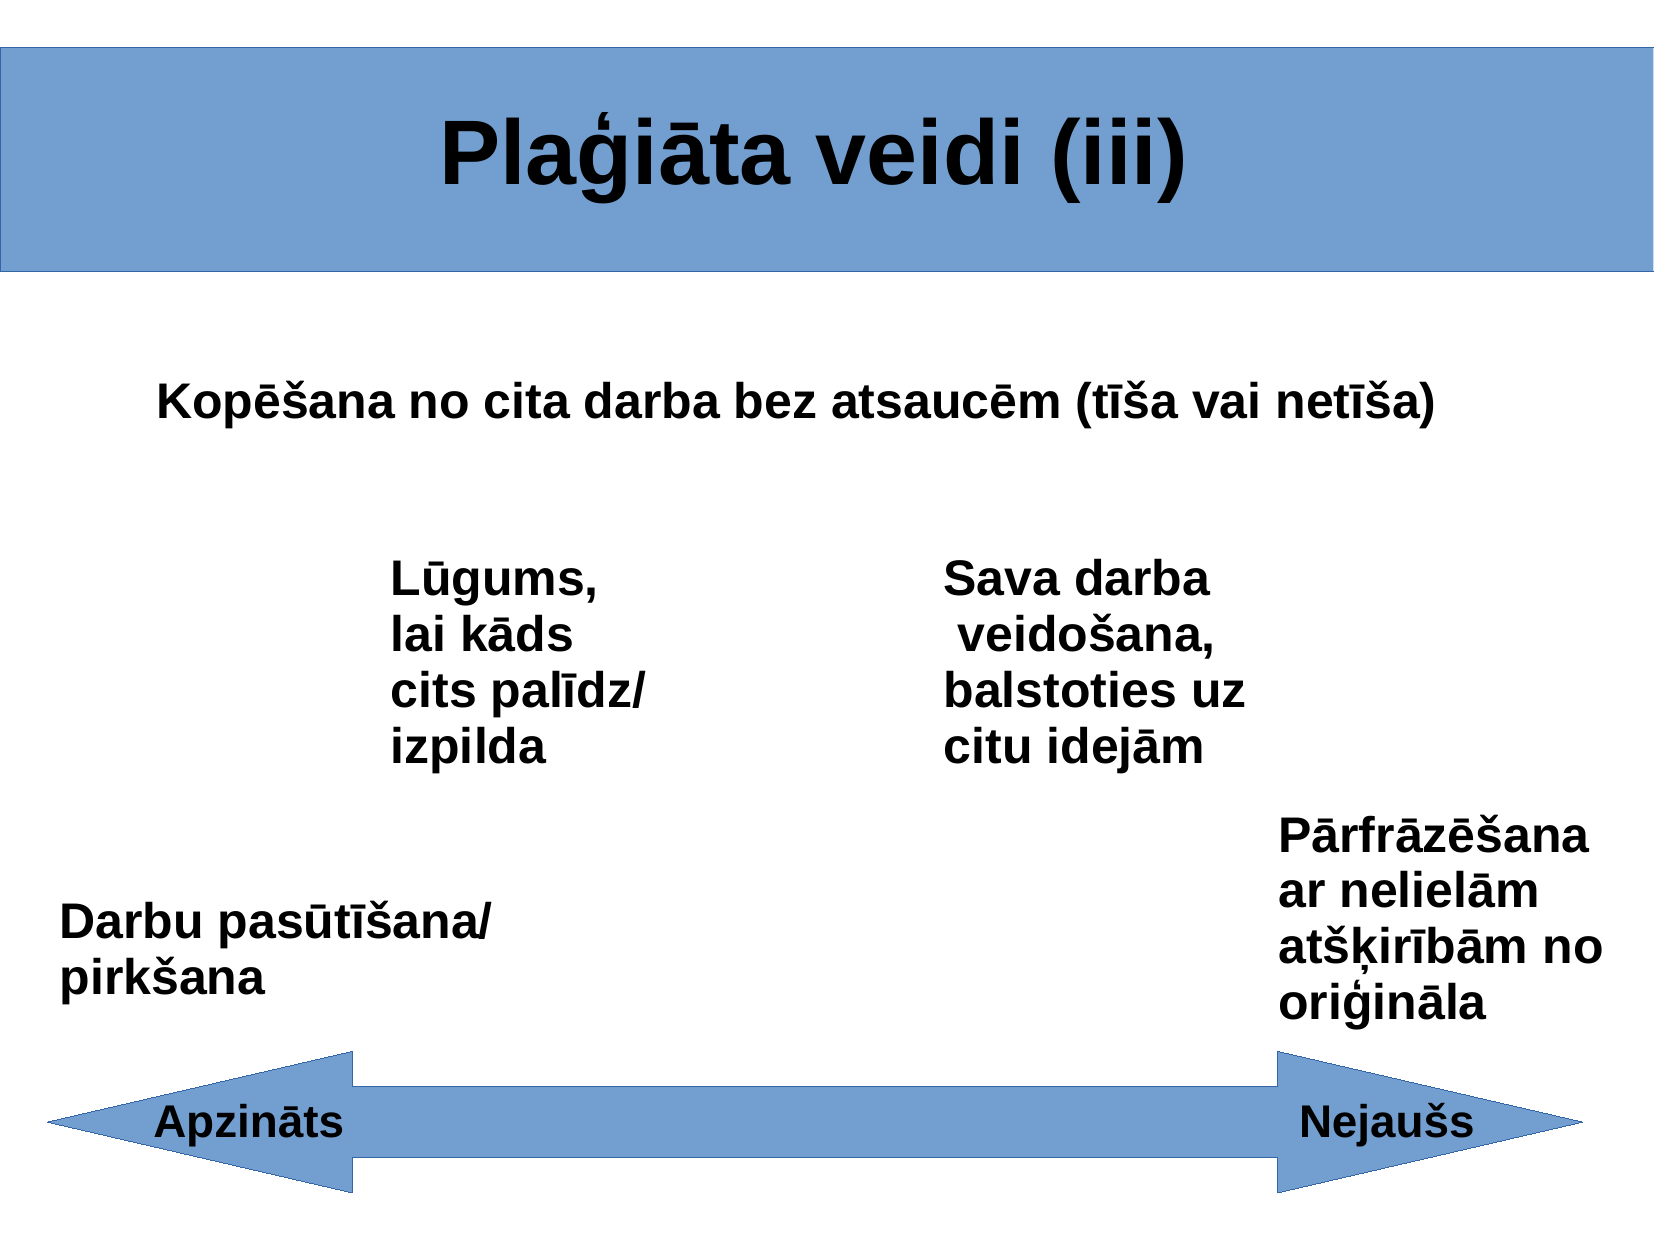

# Plaģiāta veidi (iii)
Kopēšana no cita darba bez atsaucēm (tīša vai netīša)
Lūgums,
lai kāds
cits palīdz/
izpilda
Sava darba
 veidošana,
balstoties uz
citu idejām
Pārfrāzēšana
ar nelielām
atšķirībām no
oriģināla
Darbu pasūtīšana/
pirkšana
Apzināts Nejaušs